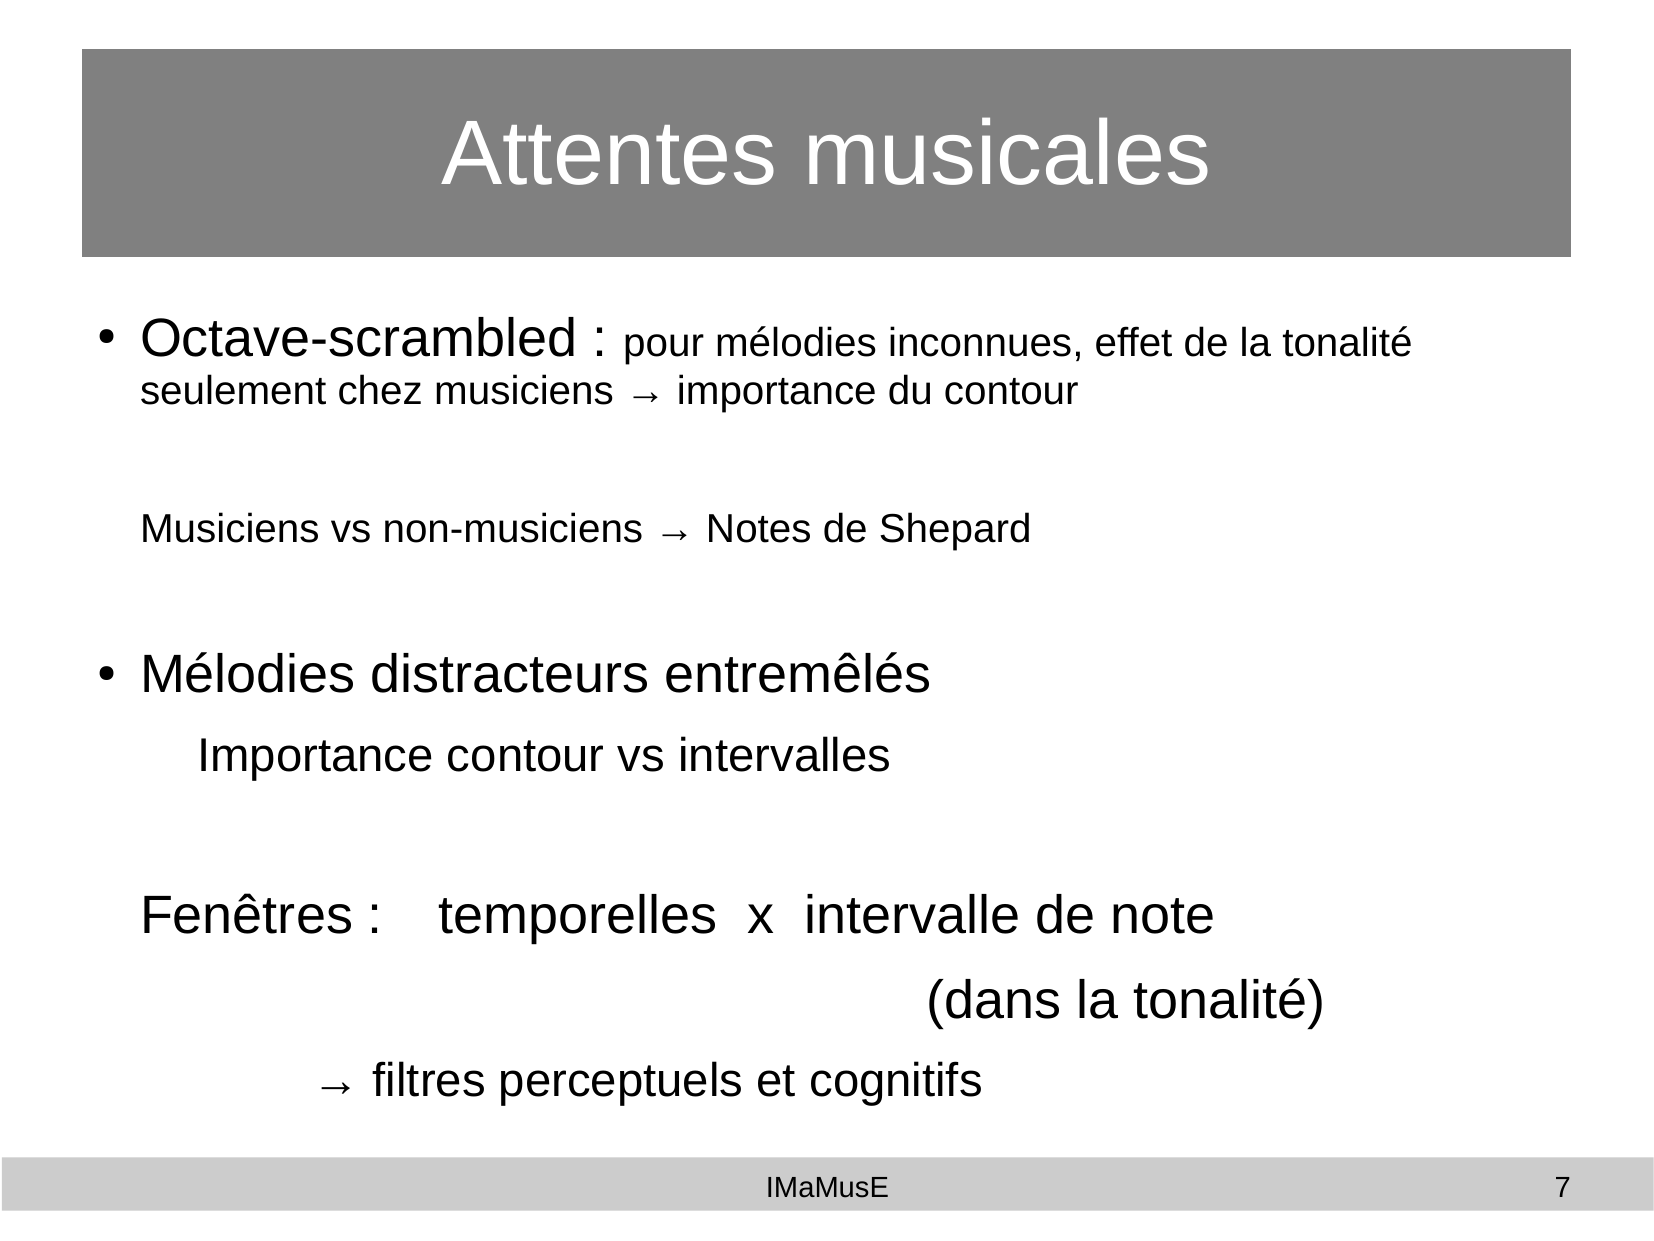

# Attentes musicales
Octave-scrambled : pour mélodies inconnues, effet de la tonalité seulement chez musiciens → importance du contour
Musiciens vs non-musiciens → Notes de Shepard
Mélodies distracteurs entremêlés
Importance contour vs intervalles
Fenêtres :	temporelles x intervalle de note
 (dans la tonalité)
→ filtres perceptuels et cognitifs
Imamuse
7